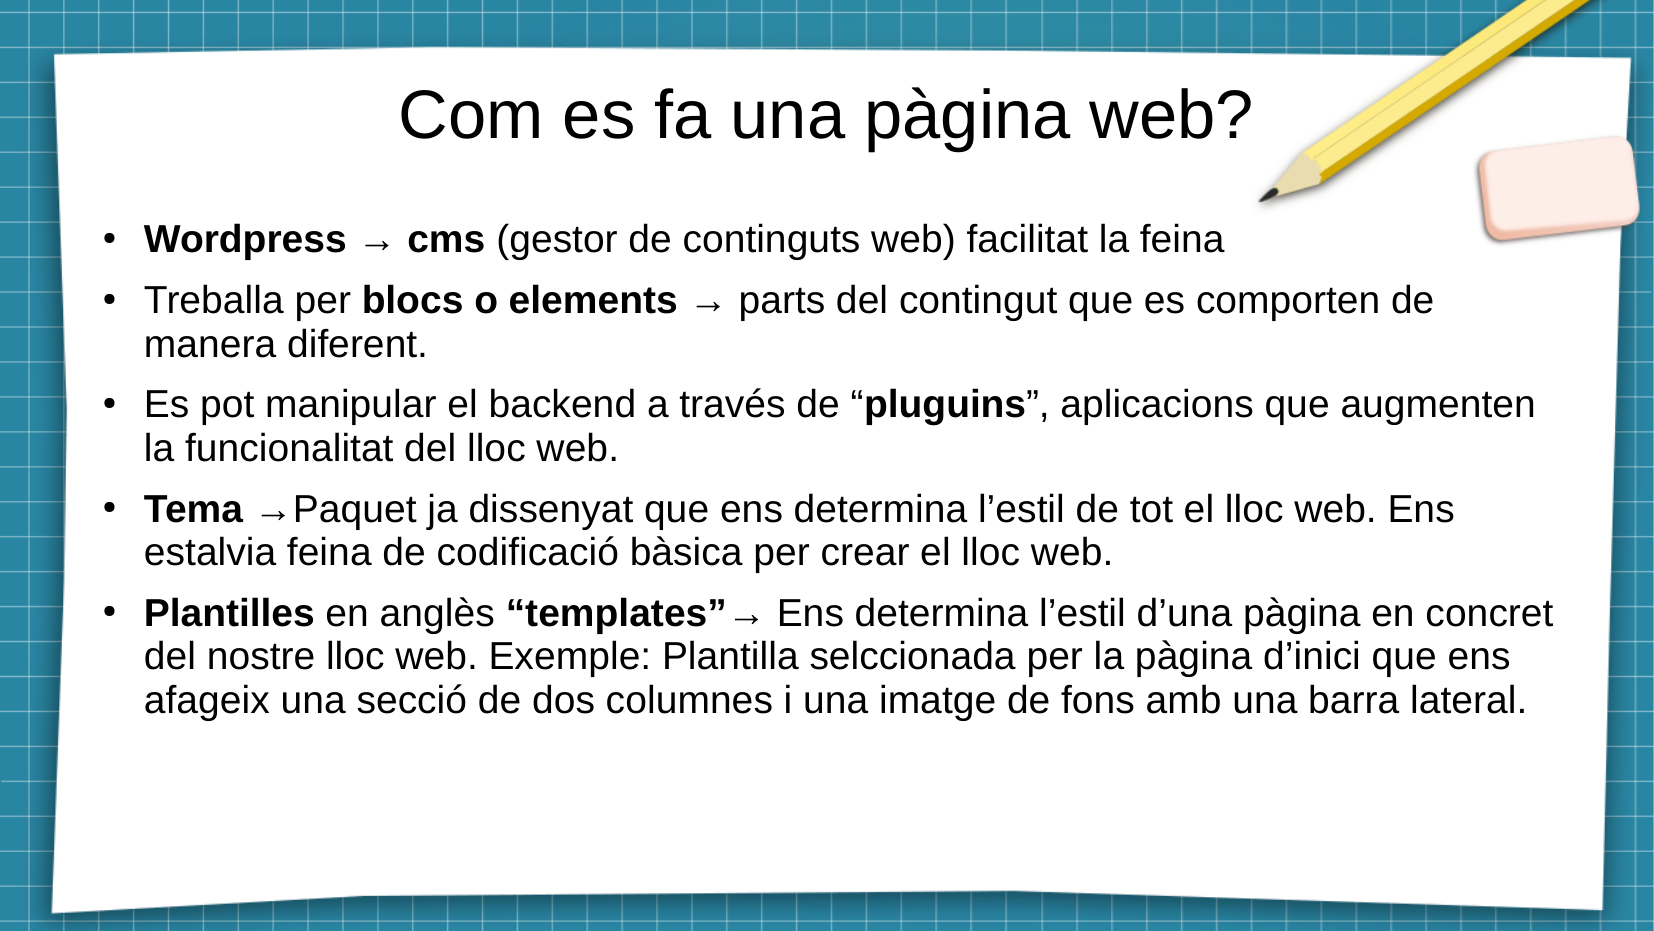

# Com es fa una pàgina web?
Wordpress → cms (gestor de continguts web) facilitat la feina
Treballa per blocs o elements → parts del contingut que es comporten de manera diferent.
Es pot manipular el backend a través de “pluguins”, aplicacions que augmenten la funcionalitat del lloc web.
Tema →Paquet ja dissenyat que ens determina l’estil de tot el lloc web. Ens estalvia feina de codificació bàsica per crear el lloc web.
Plantilles en anglès “templates”→ Ens determina l’estil d’una pàgina en concret del nostre lloc web. Exemple: Plantilla selccionada per la pàgina d’inici que ens afageix una secció de dos columnes i una imatge de fons amb una barra lateral.